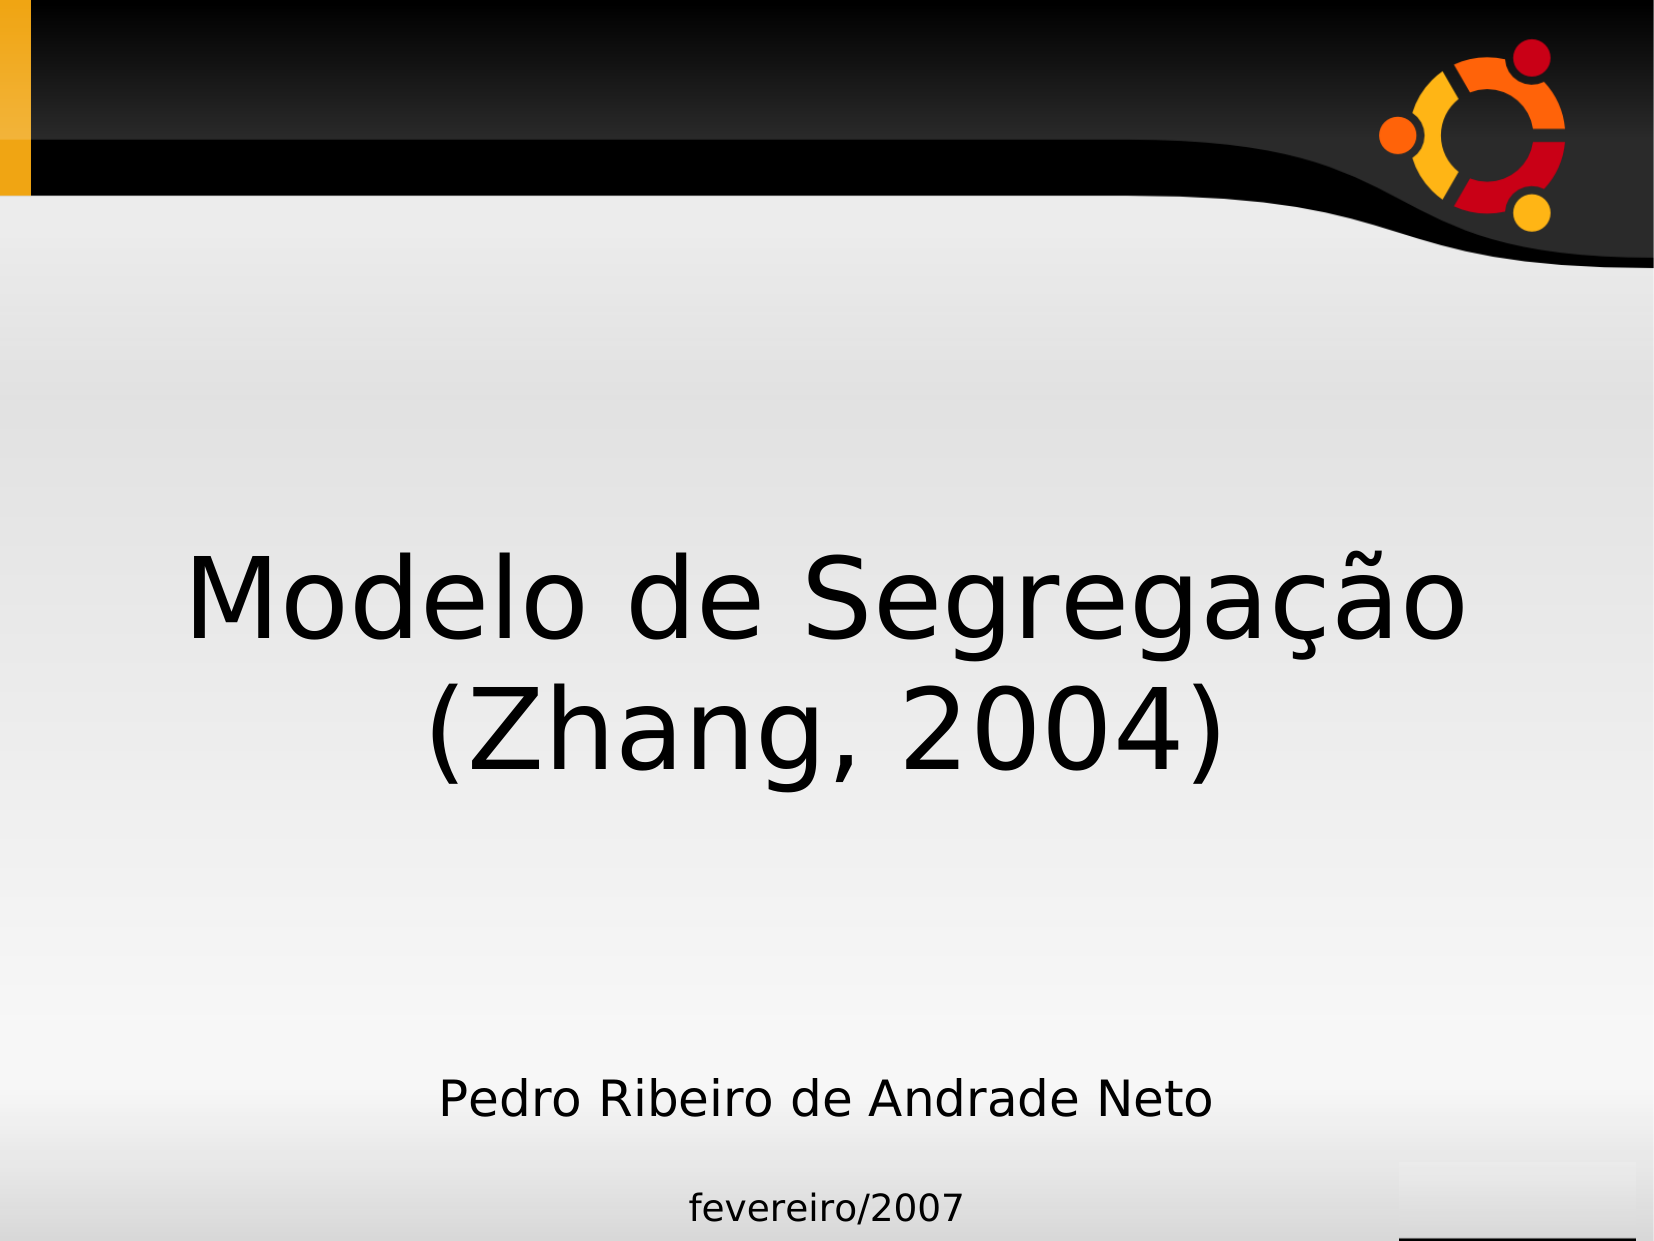

Modelo de Segregação
(Zhang, 2004)
Pedro Ribeiro de Andrade Neto
fevereiro/2007